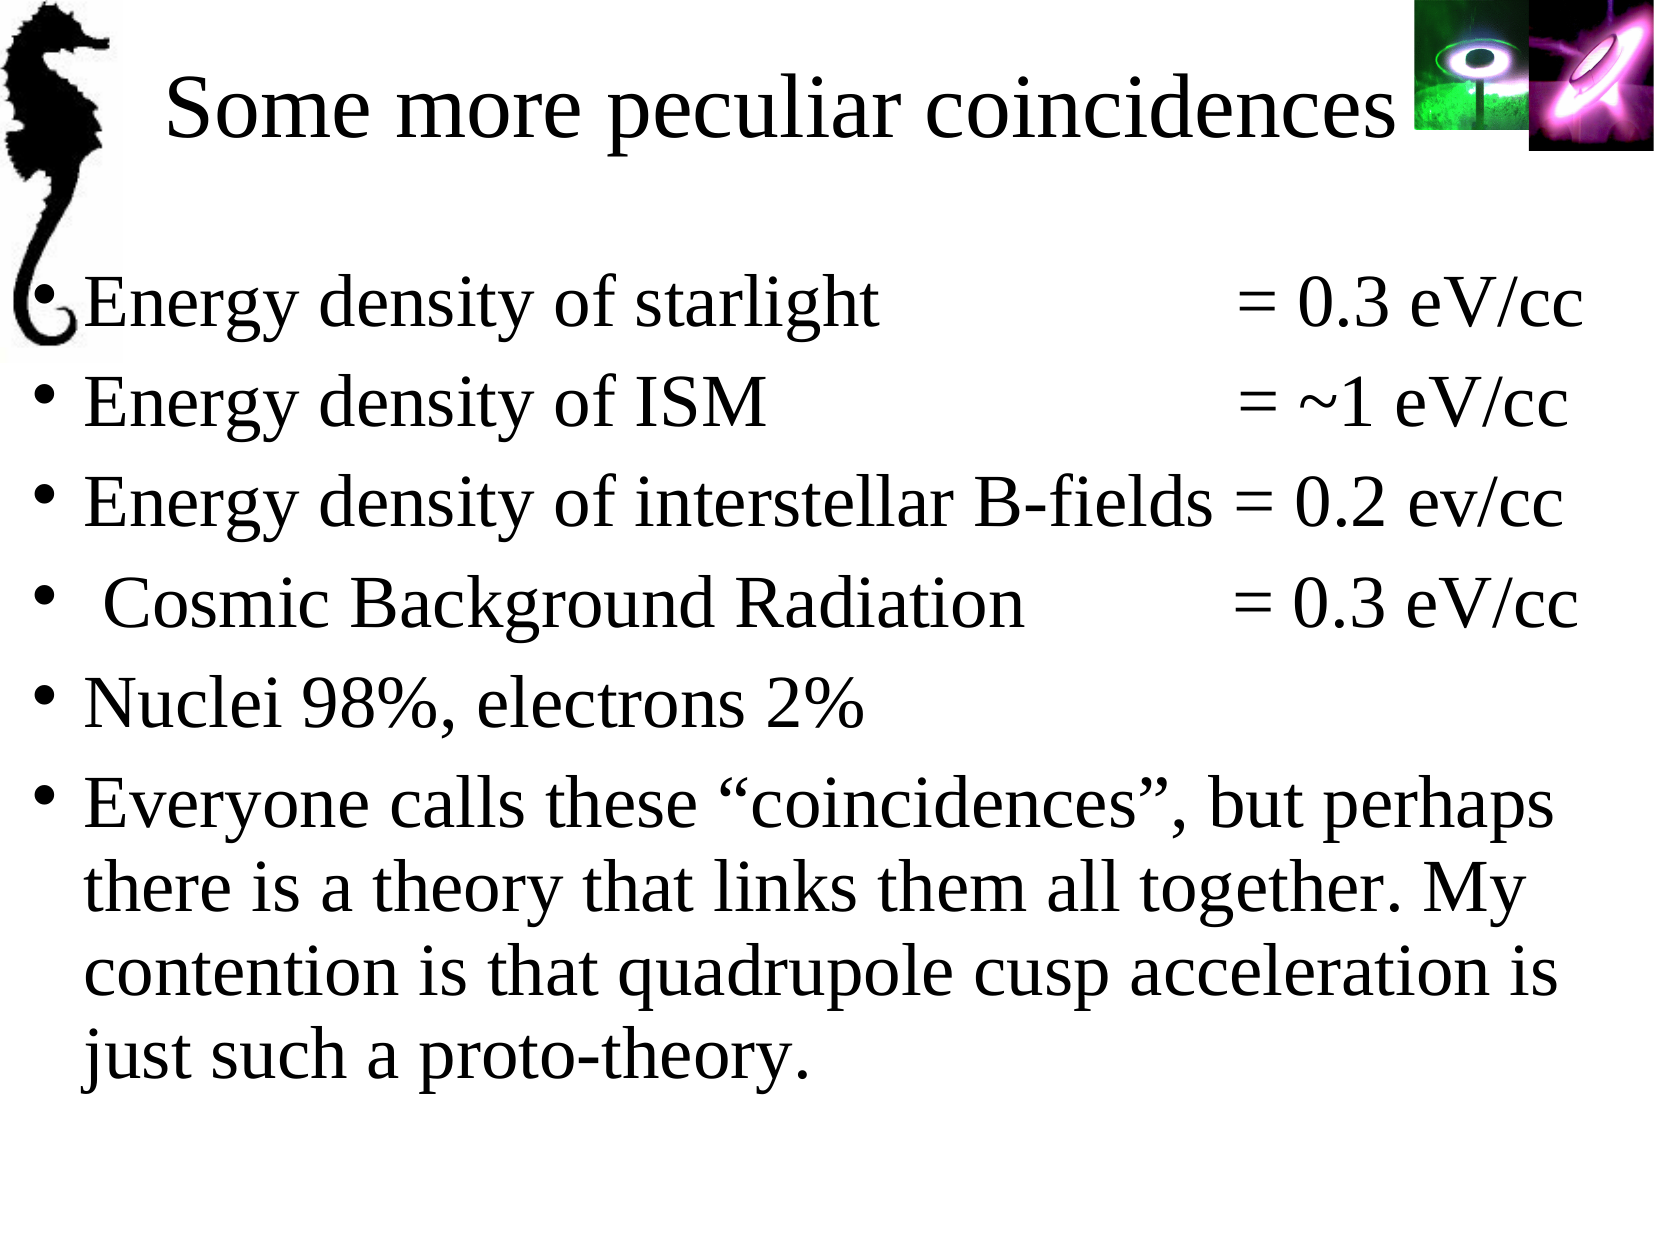

# Some more peculiar coincidences
Energy density of starlight = 0.3 eV/cc
Energy density of ISM = ~1 eV/cc
Energy density of interstellar B-fields = 0.2 ev/cc
 Cosmic Background Radiation = 0.3 eV/cc
Nuclei 98%, electrons 2%
Everyone calls these “coincidences”, but perhaps there is a theory that links them all together. My contention is that quadrupole cusp acceleration is just such a proto-theory.